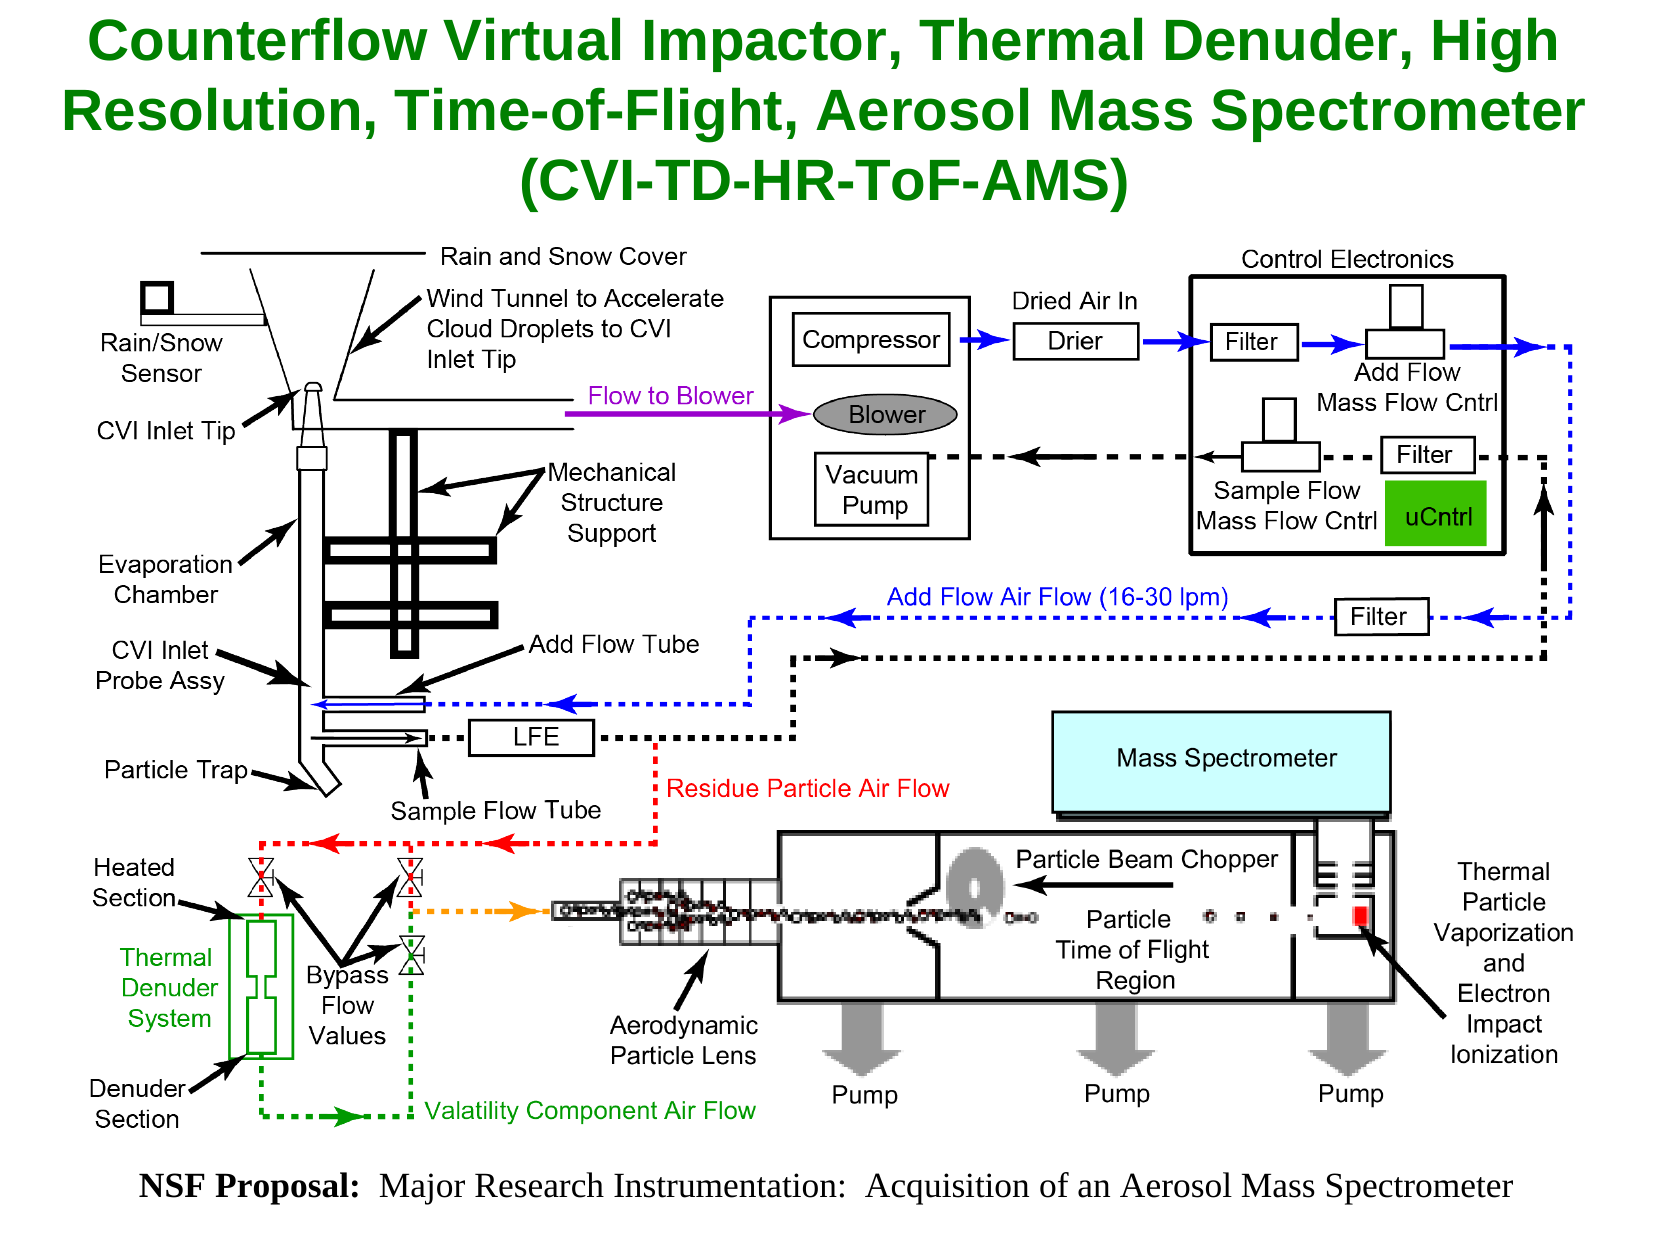

# Counterflow Virtual Impactor, Thermal Denuder, High Resolution, Time-of-Flight, Aerosol Mass Spectrometer (CVI-TD-HR-ToF-AMS)
NSF Proposal: Major Research Instrumentation: Acquisition of an Aerosol Mass Spectrometer